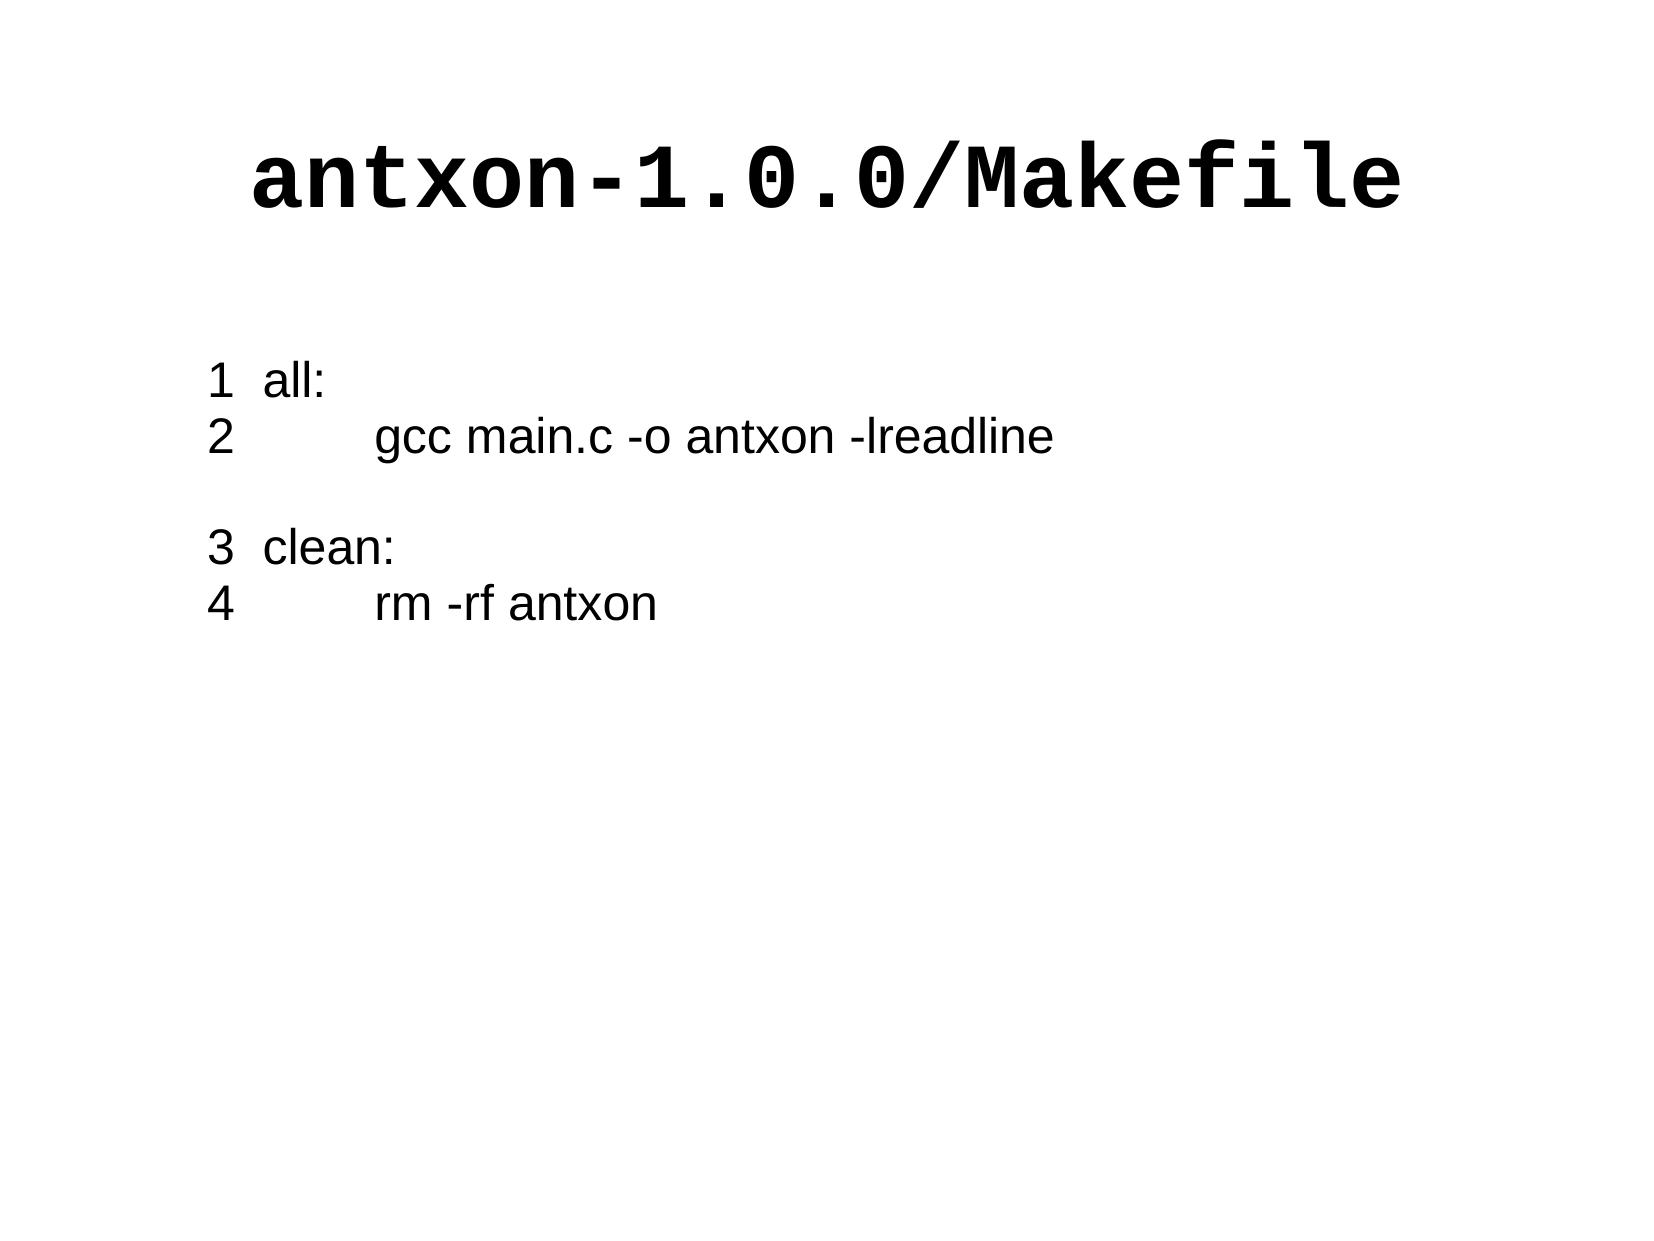

antxon-1.0.0/Makefile
1 all:
2 gcc main.c -o antxon -lreadline
3 clean:
4 rm -rf antxon